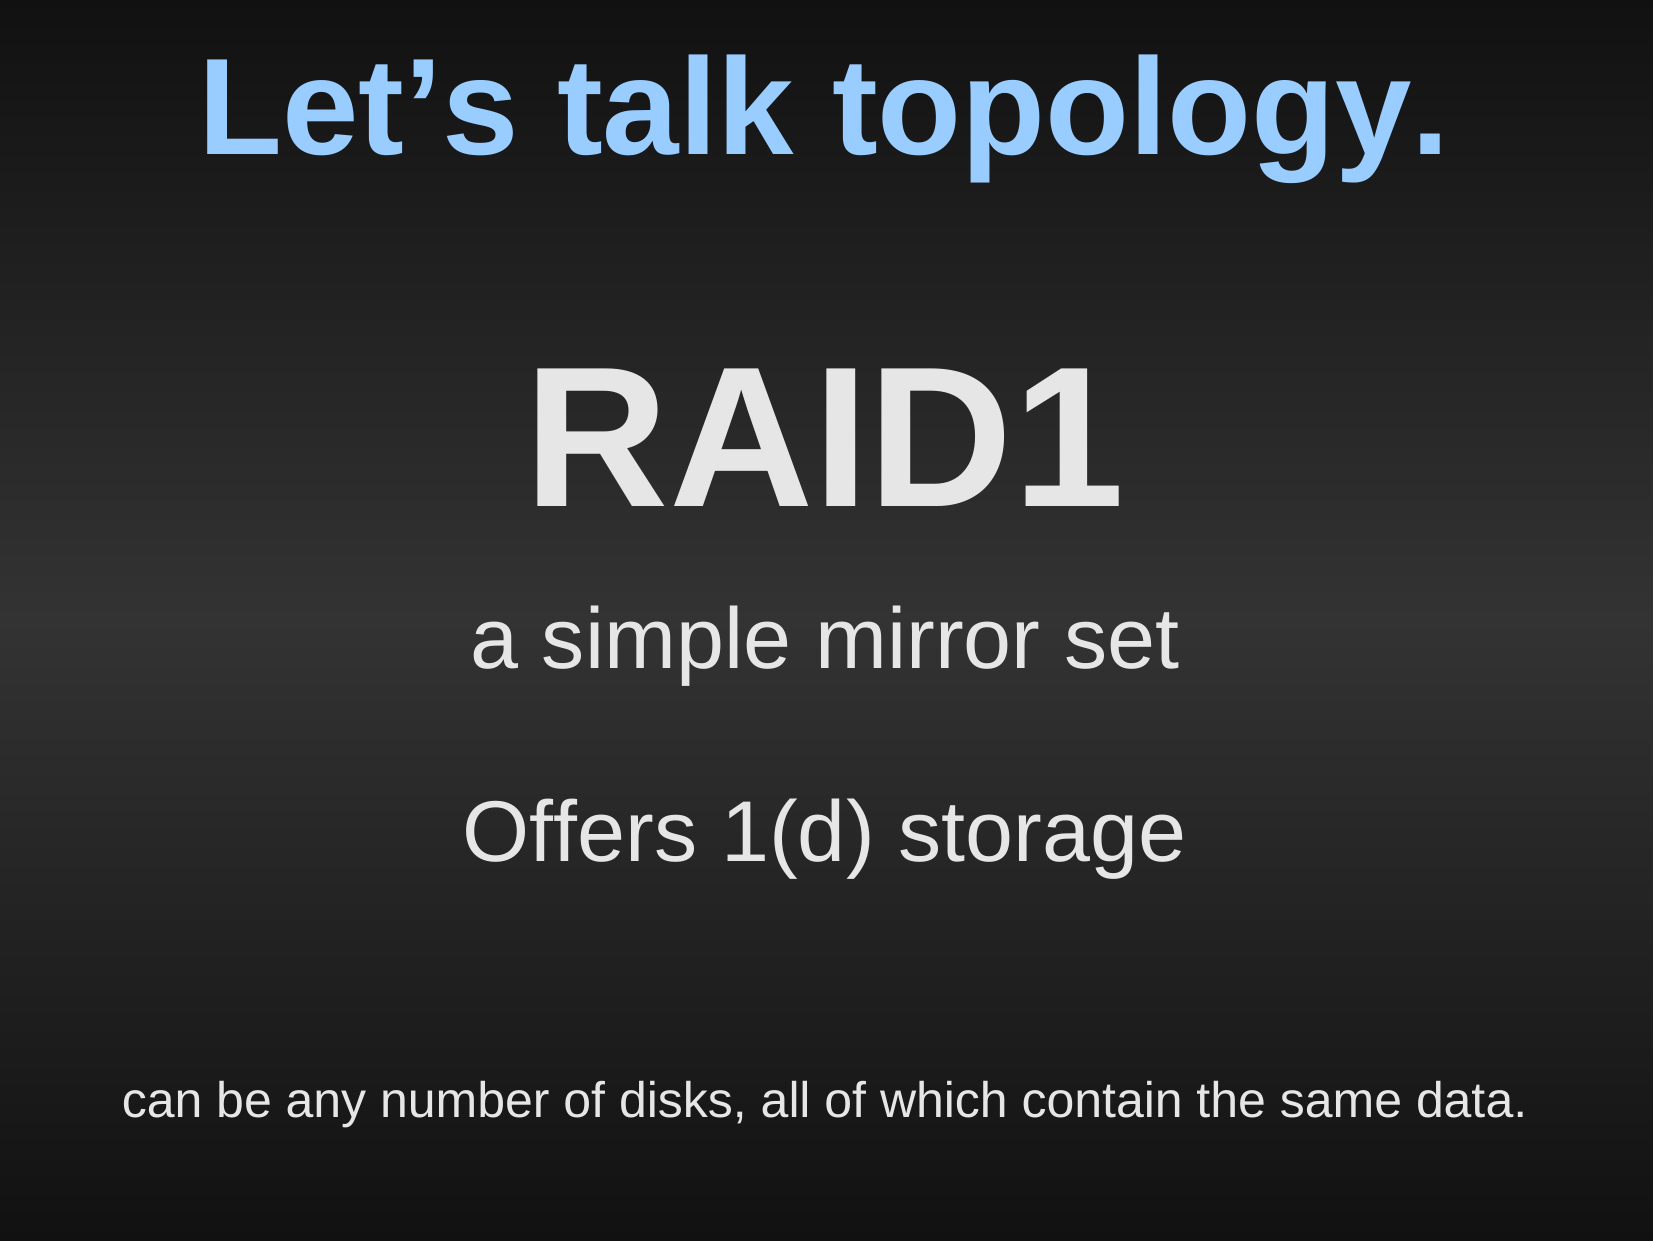

# Let’s talk topology.
RAID1
a simple mirror set
Offers 1(d) storage
can be any number of disks, all of which contain the same data.